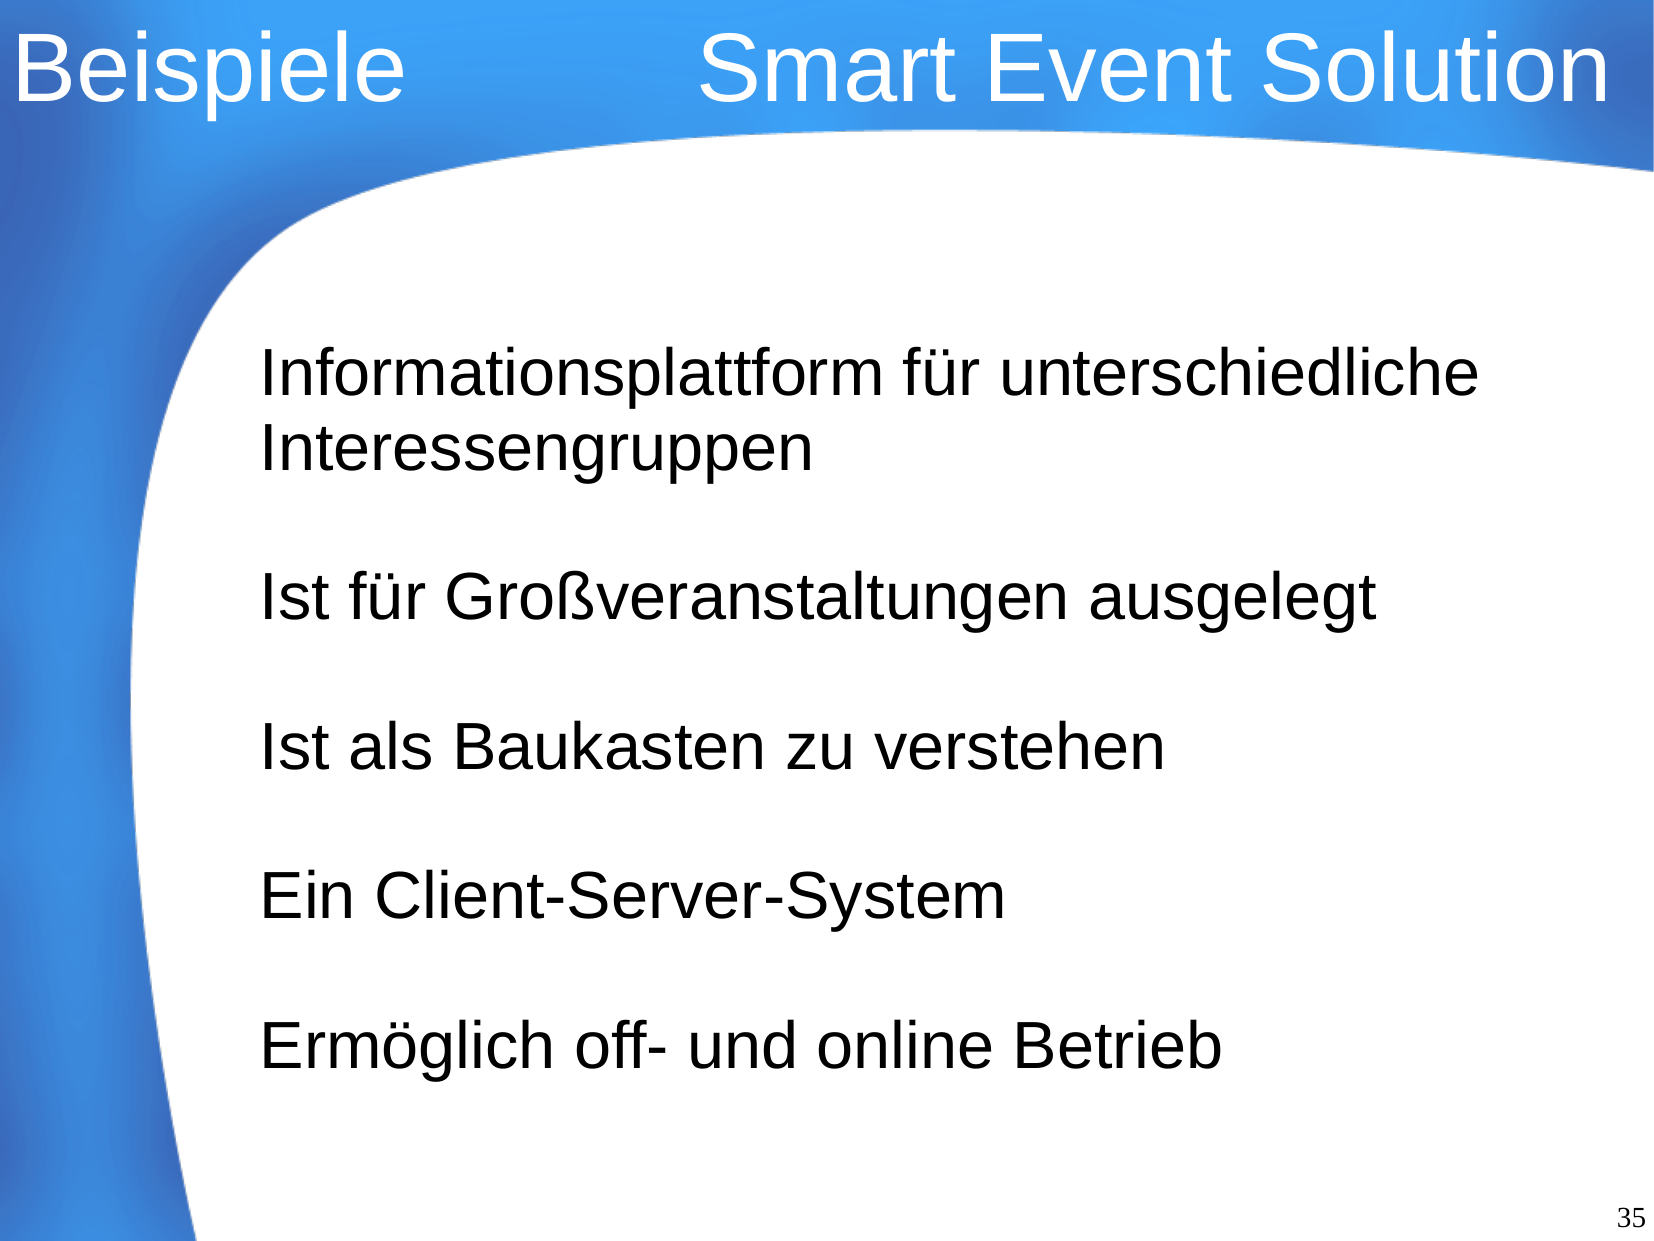

Beispiele
# Smart Event Solution
Informationsplattform für unterschiedliche Interessengruppen
Ist für Großveranstaltungen ausgelegt
Ist als Baukasten zu verstehen
Ein Client-Server-System
Ermöglich off- und online Betrieb
35